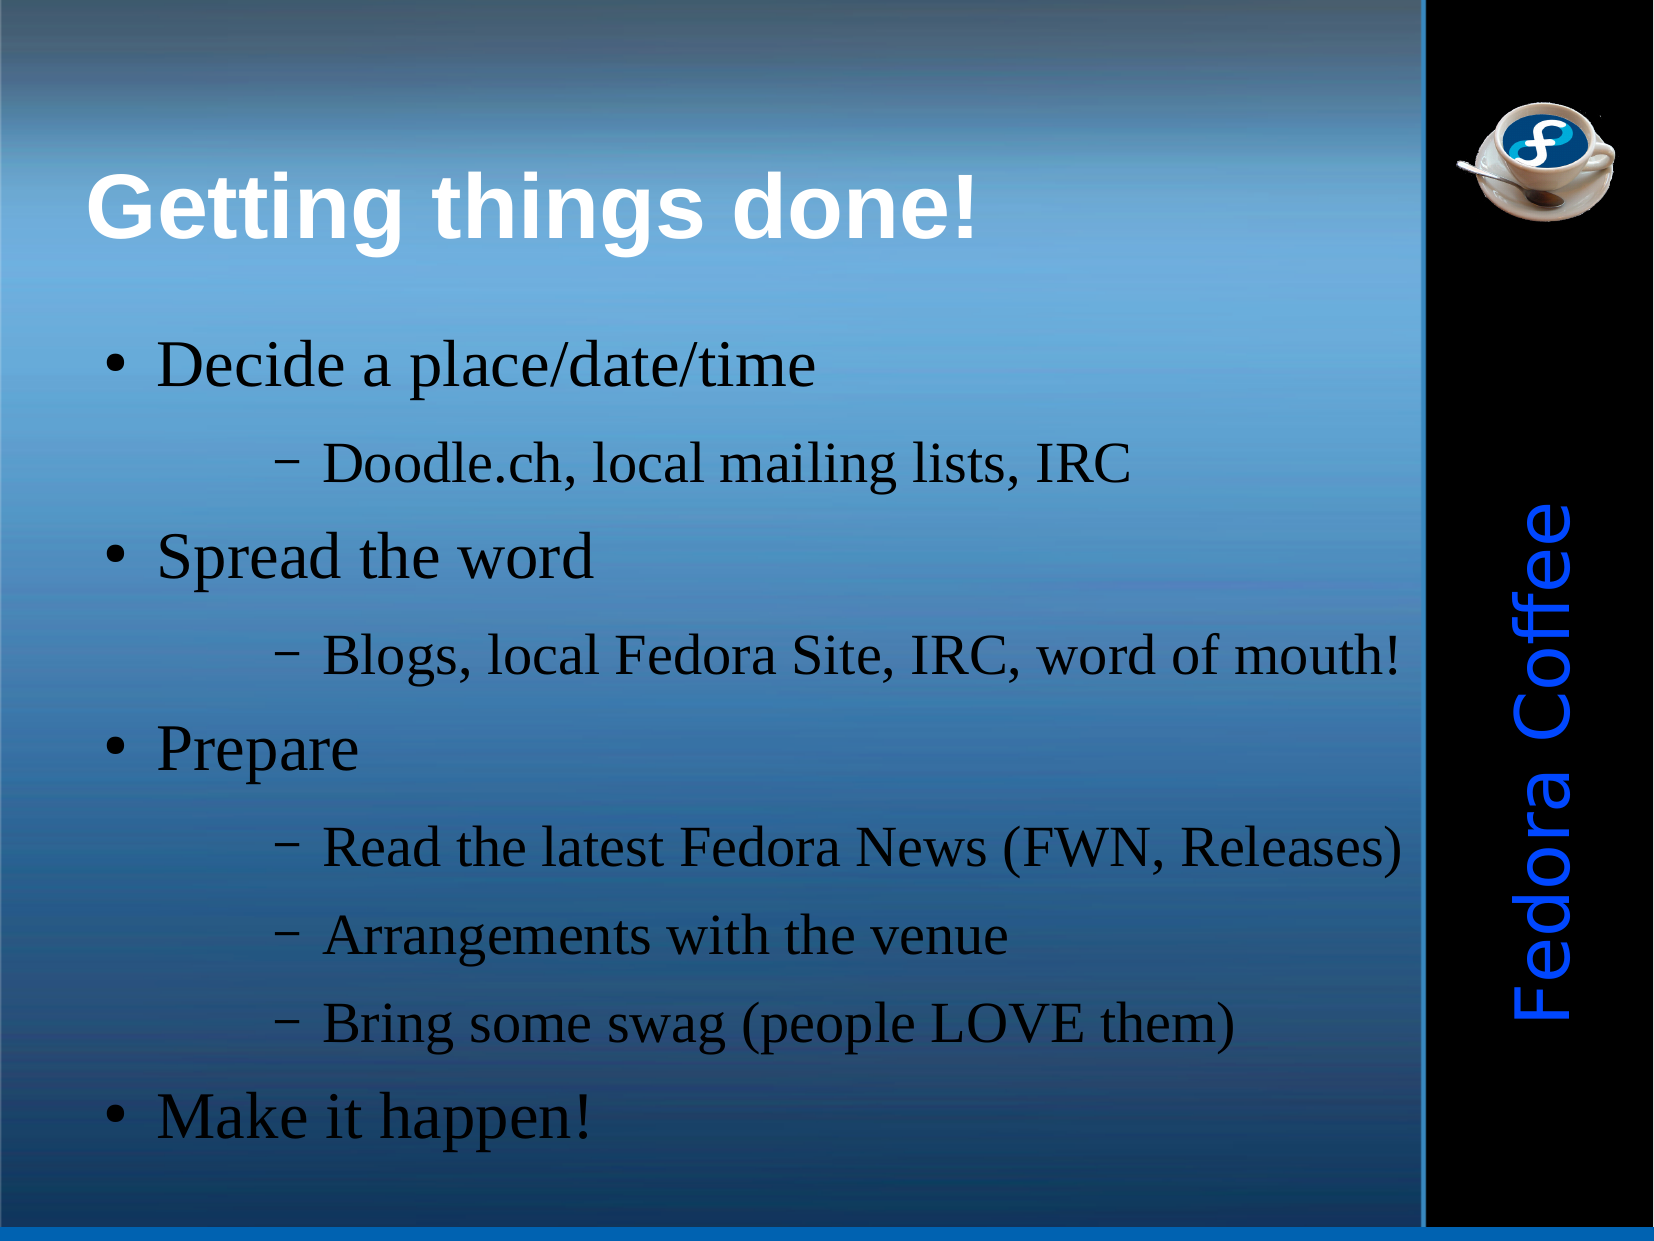

# Getting things done!
Decide a place/date/time
Doodle.ch, local mailing lists, IRC
Spread the word
Blogs, local Fedora Site, IRC, word of mouth!
Prepare
Read the latest Fedora News (FWN, Releases)
Arrangements with the venue
Bring some swag (people LOVE them)
Make it happen!
Fedora Coffee